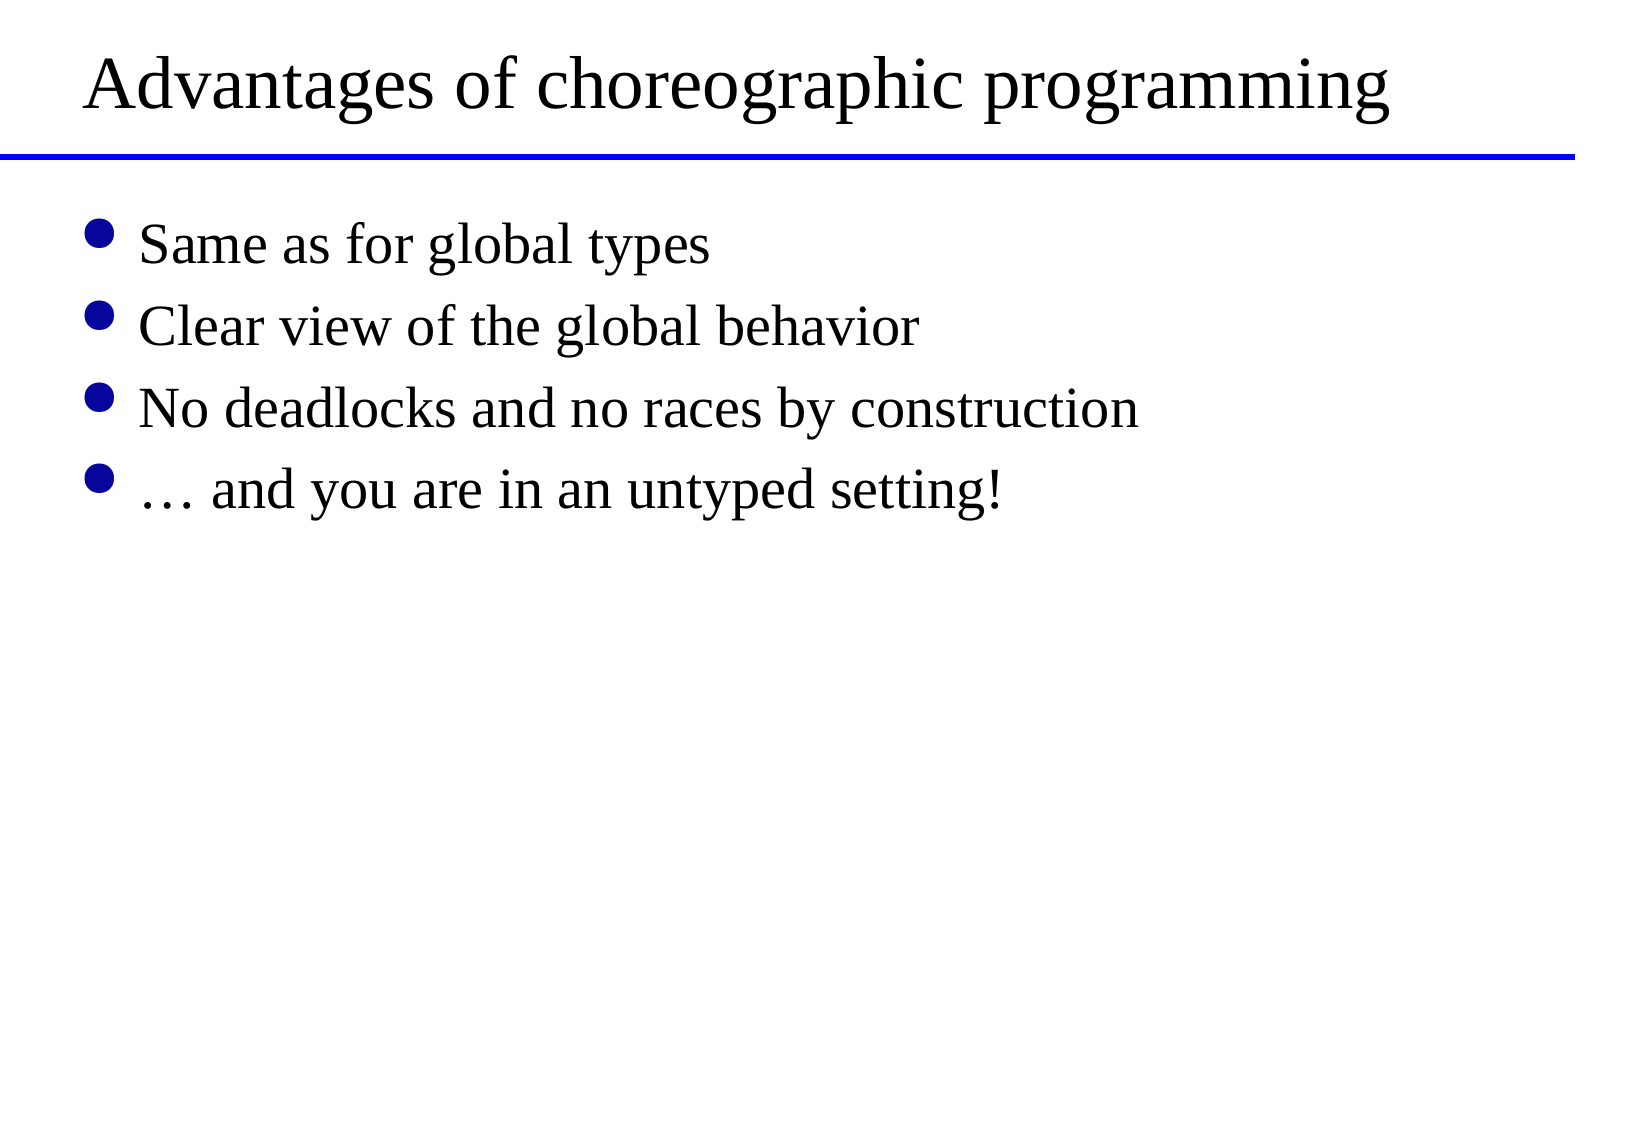

# Advantages of choreographic programming
Same as for global types
Clear view of the global behavior
No deadlocks and no races by construction
… and you are in an untyped setting!